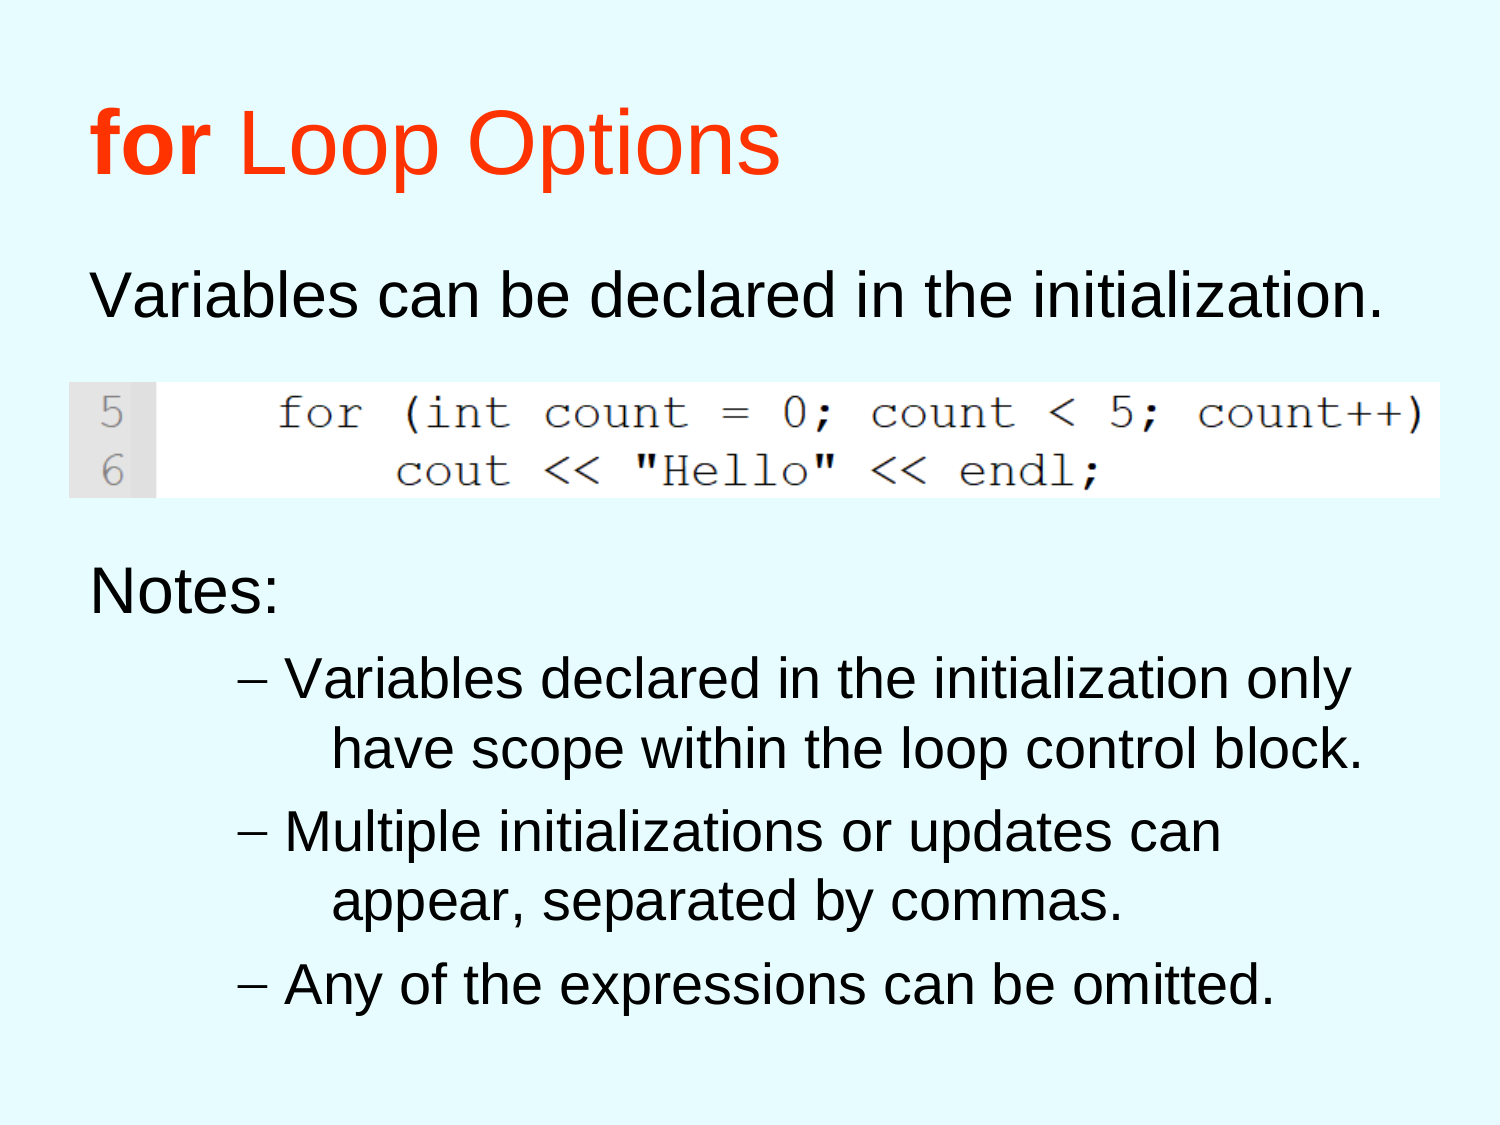

# for Loop Options
Variables can be declared in the initialization.
Notes:
Variables declared in the initialization only have scope within the loop control block.
Multiple initializations or updates can appear, separated by commas.
Any of the expressions can be omitted.